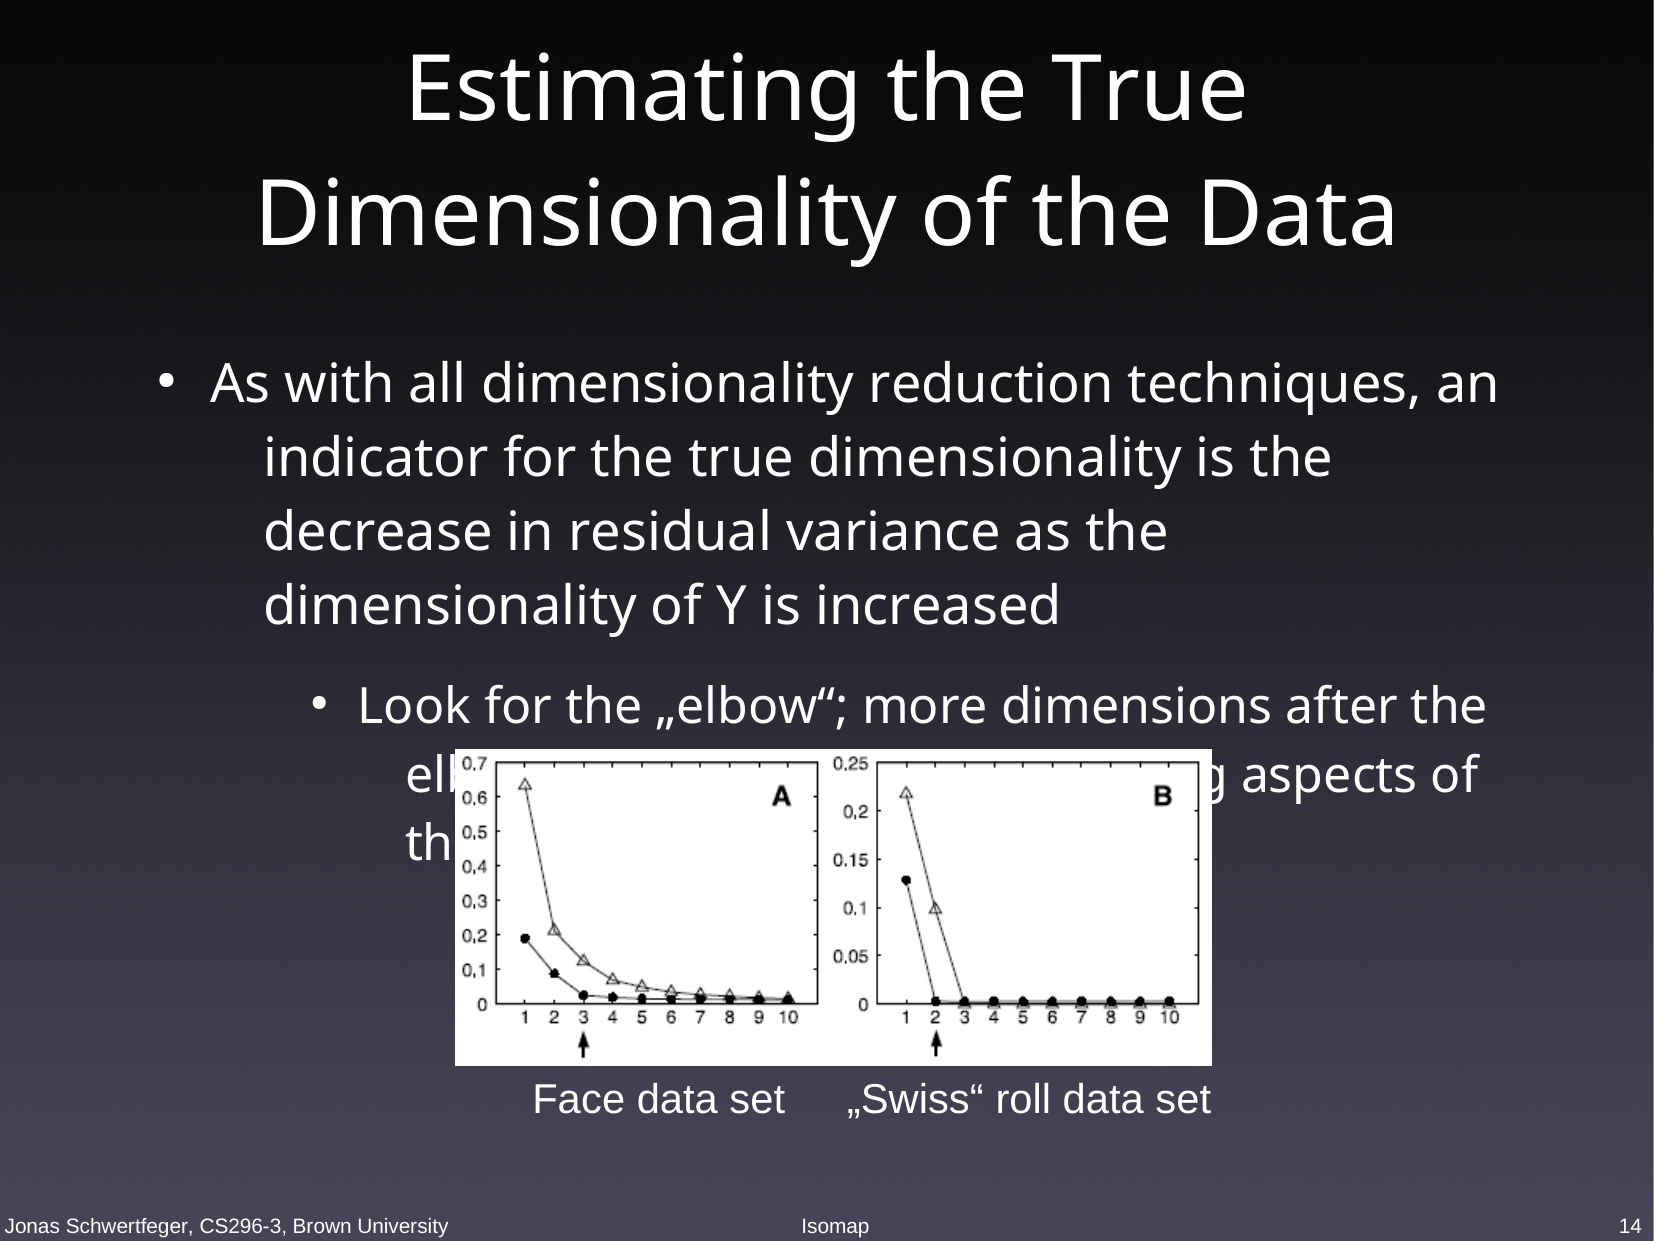

# Estimating the True Dimensionality of the Data
As with all dimensionality reduction techniques, an indicator for the true dimensionality is the decrease in residual variance as the dimensionality of Y is increased
Look for the „elbow“; more dimensions after the elbow do not add many interesting aspects of the data
Face data set
„Swiss“ roll data set